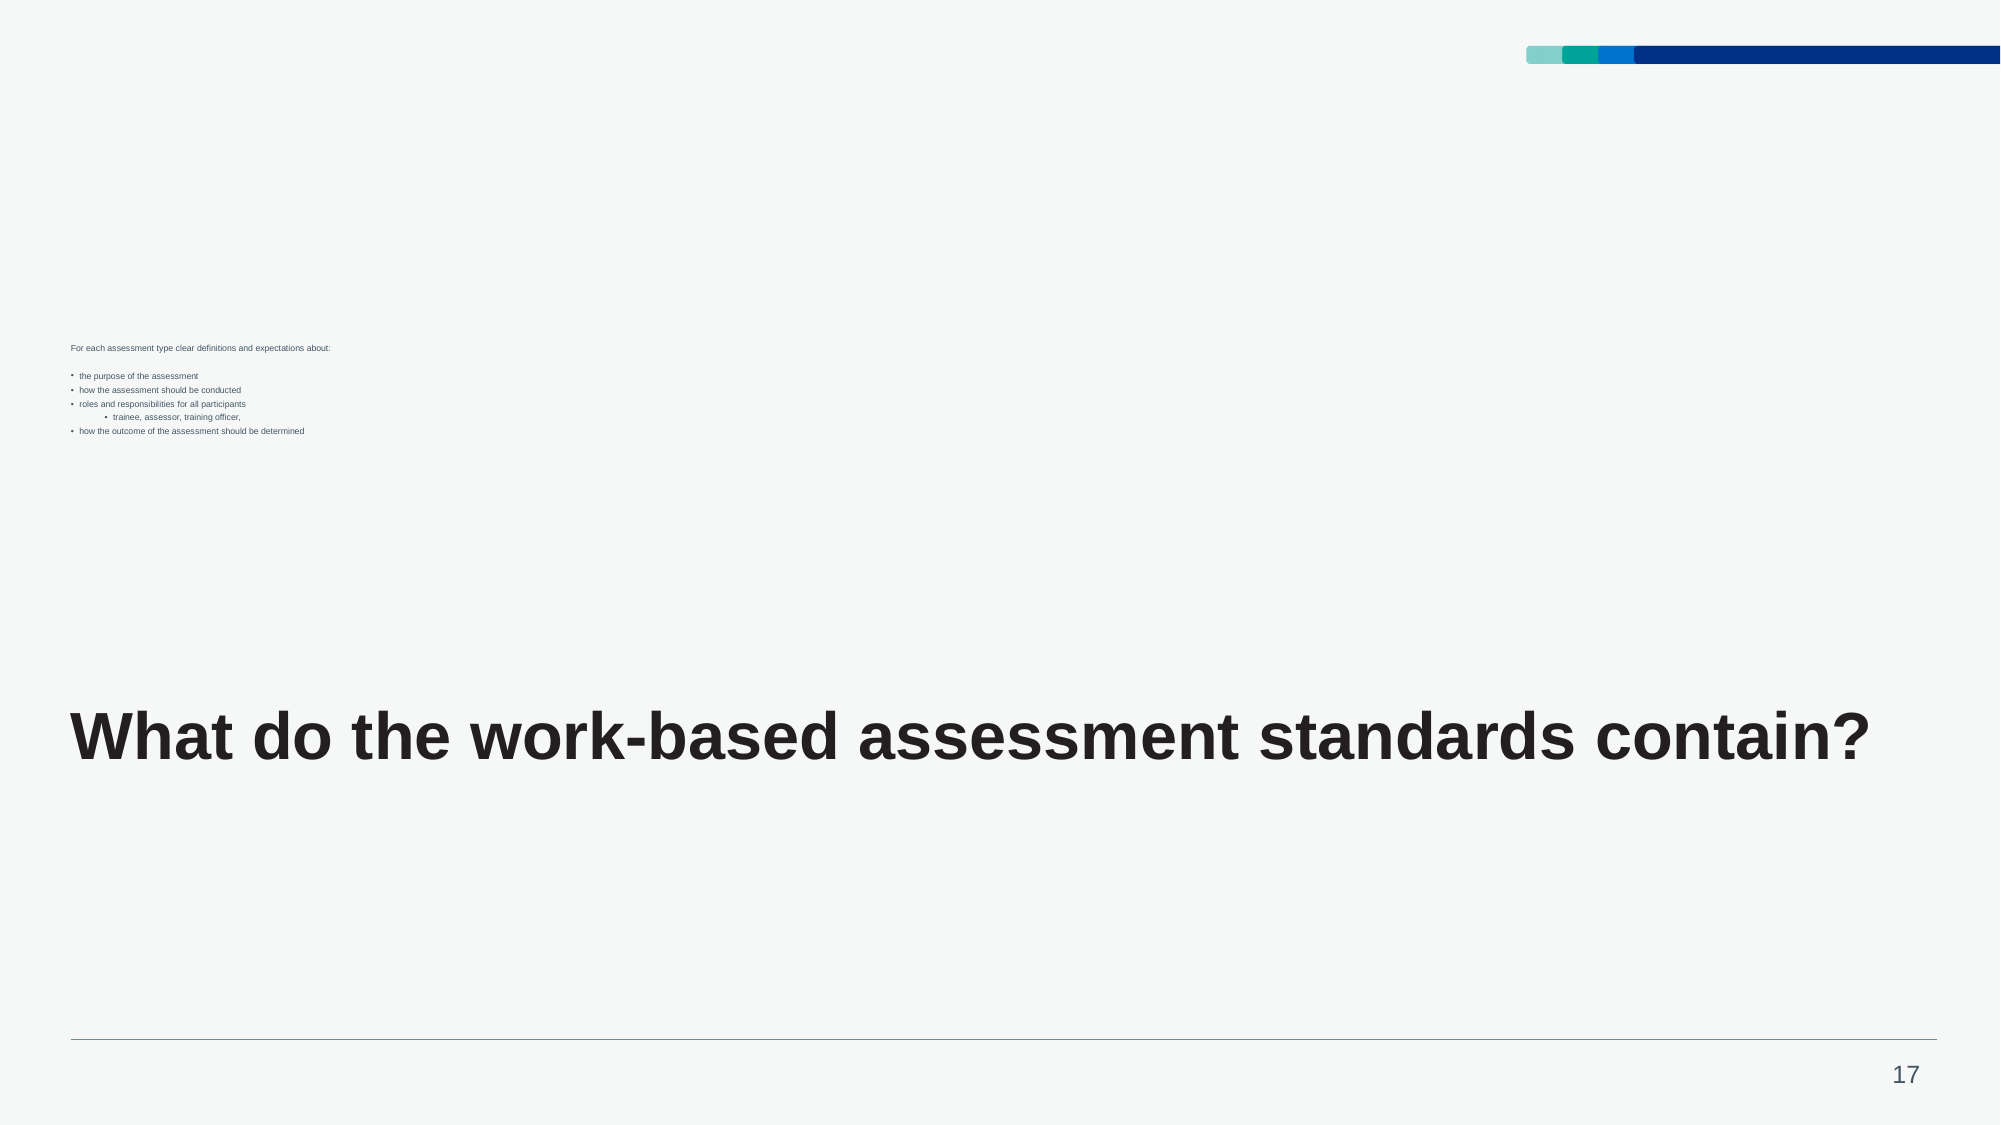

For each assessment type clear definitions and expectations about:
the purpose of the assessment
how the assessment should be conducted
roles and responsibilities for all participants
trainee, assessor, training officer,
how the outcome of the assessment should be determined
# What do the work-based assessment standards contain?